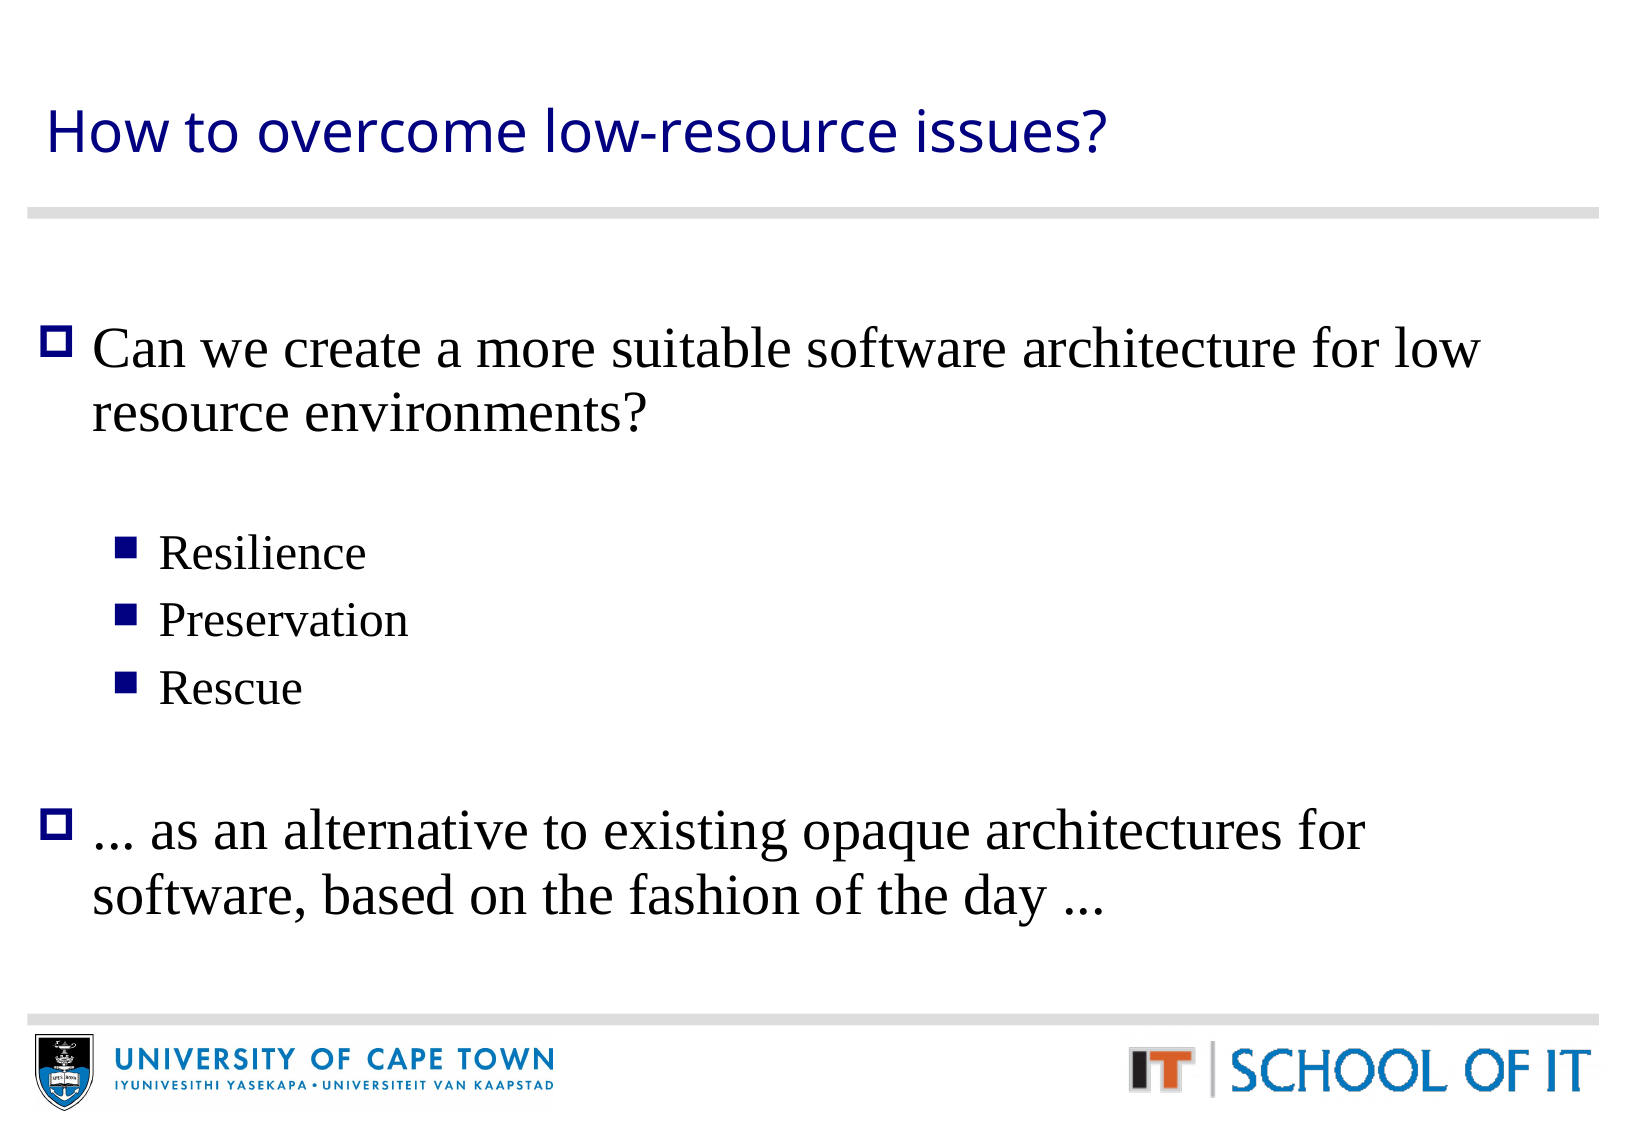

# How to overcome low-resource issues?
Can we create a more suitable software architecture for low resource environments?
Resilience
Preservation
Rescue
... as an alternative to existing opaque architectures for software, based on the fashion of the day ...